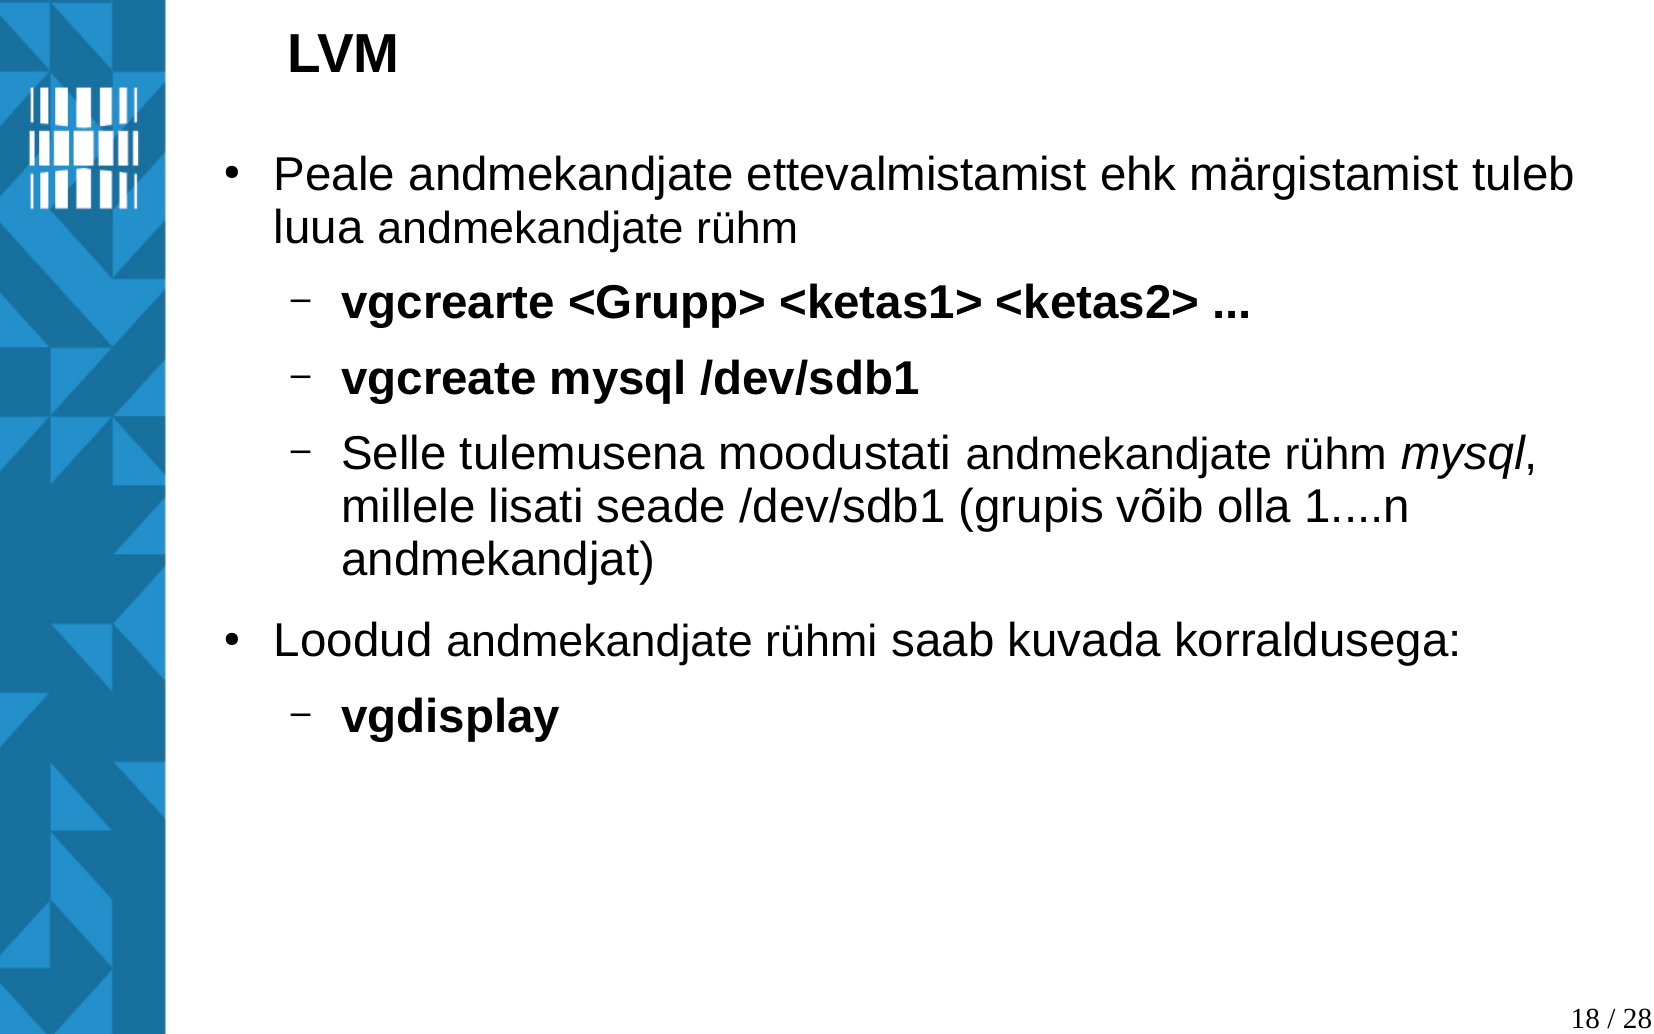

# LVM
Peale andmekandjate ettevalmistamist ehk märgistamist tuleb luua andmekandjate rühm
vgcrearte <Grupp> <ketas1> <ketas2> ...
vgcreate mysql /dev/sdb1
Selle tulemusena moodustati andmekandjate rühm mysql, millele lisati seade /dev/sdb1 (grupis võib olla 1....n andmekandjat)
Loodud andmekandjate rühmi saab kuvada korraldusega:
vgdisplay
18